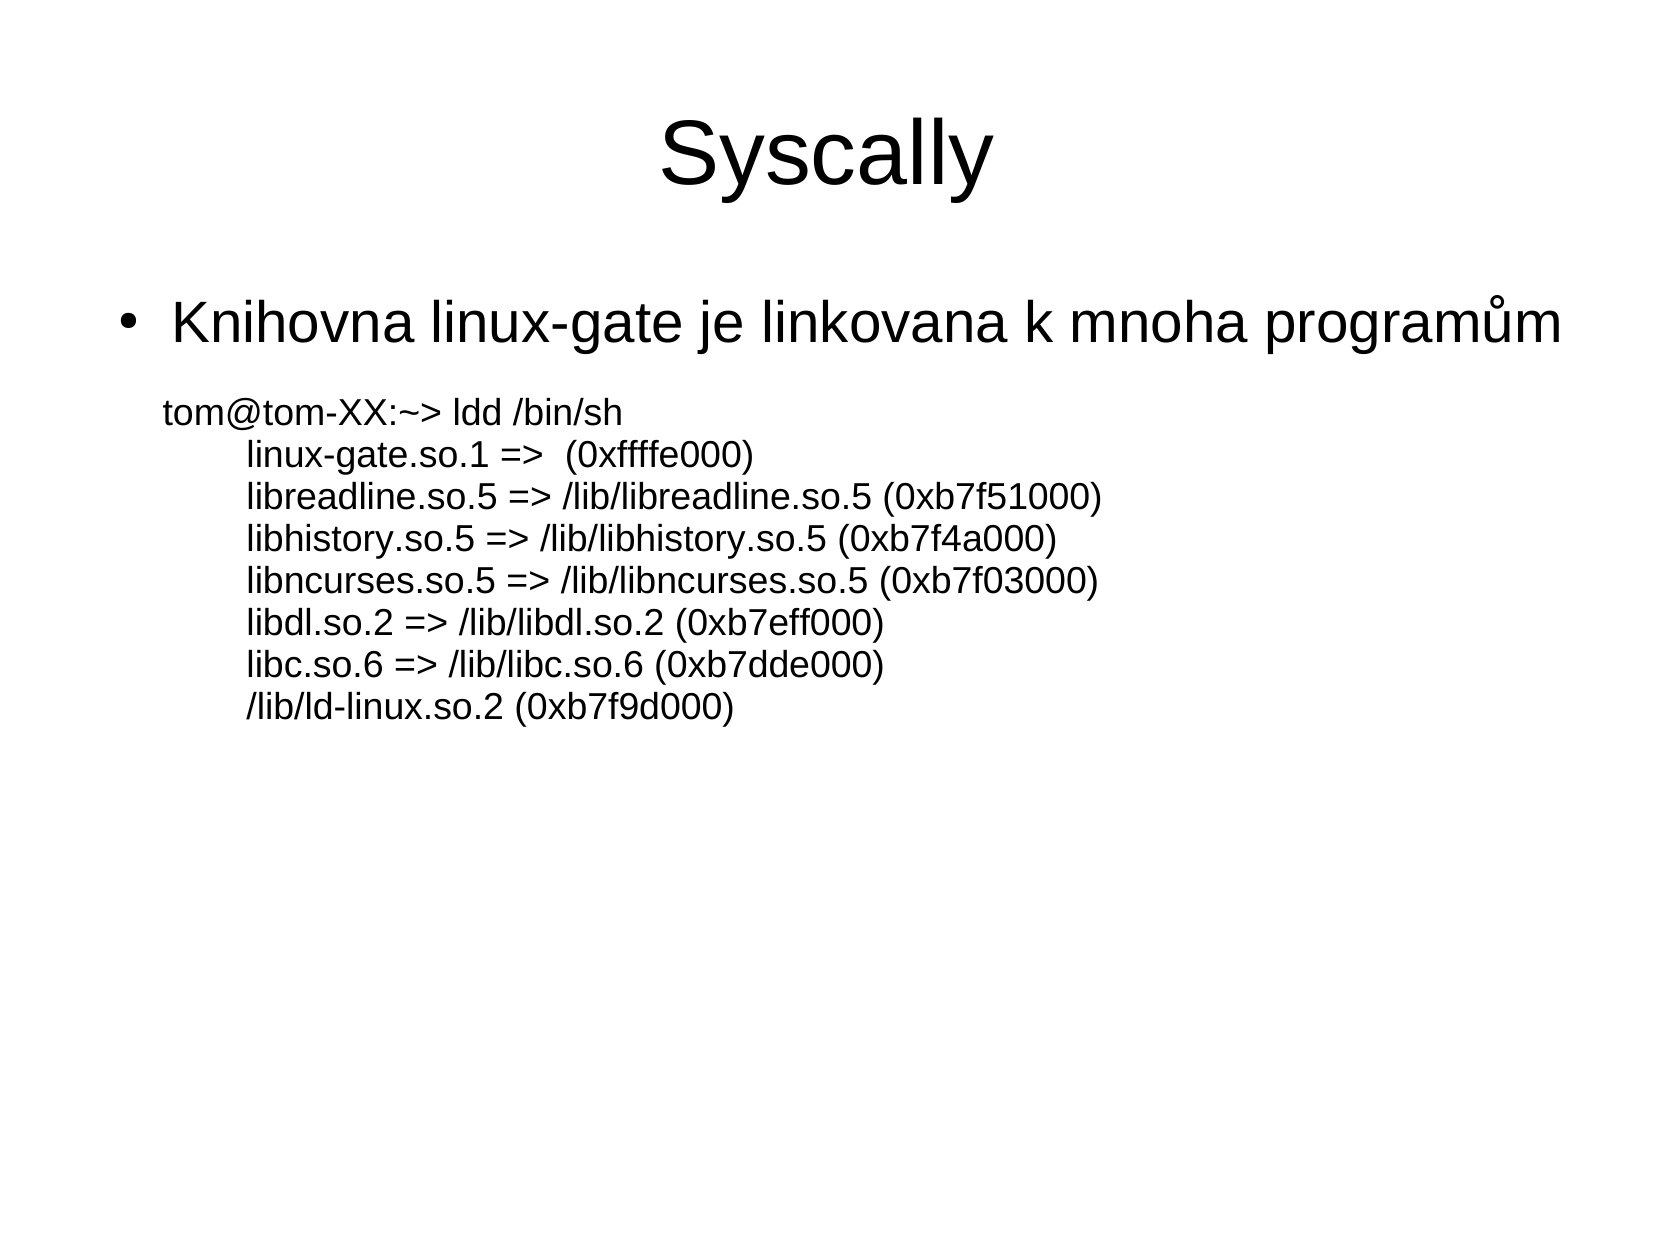

# Syscally
Knihovna linux-gate je linkovana k mnoha programům
tom@tom-XX:~> ldd /bin/sh
 linux-gate.so.1 => (0xffffe000)
 libreadline.so.5 => /lib/libreadline.so.5 (0xb7f51000)
 libhistory.so.5 => /lib/libhistory.so.5 (0xb7f4a000)
 libncurses.so.5 => /lib/libncurses.so.5 (0xb7f03000)
 libdl.so.2 => /lib/libdl.so.2 (0xb7eff000)
 libc.so.6 => /lib/libc.so.6 (0xb7dde000)
 /lib/ld-linux.so.2 (0xb7f9d000)